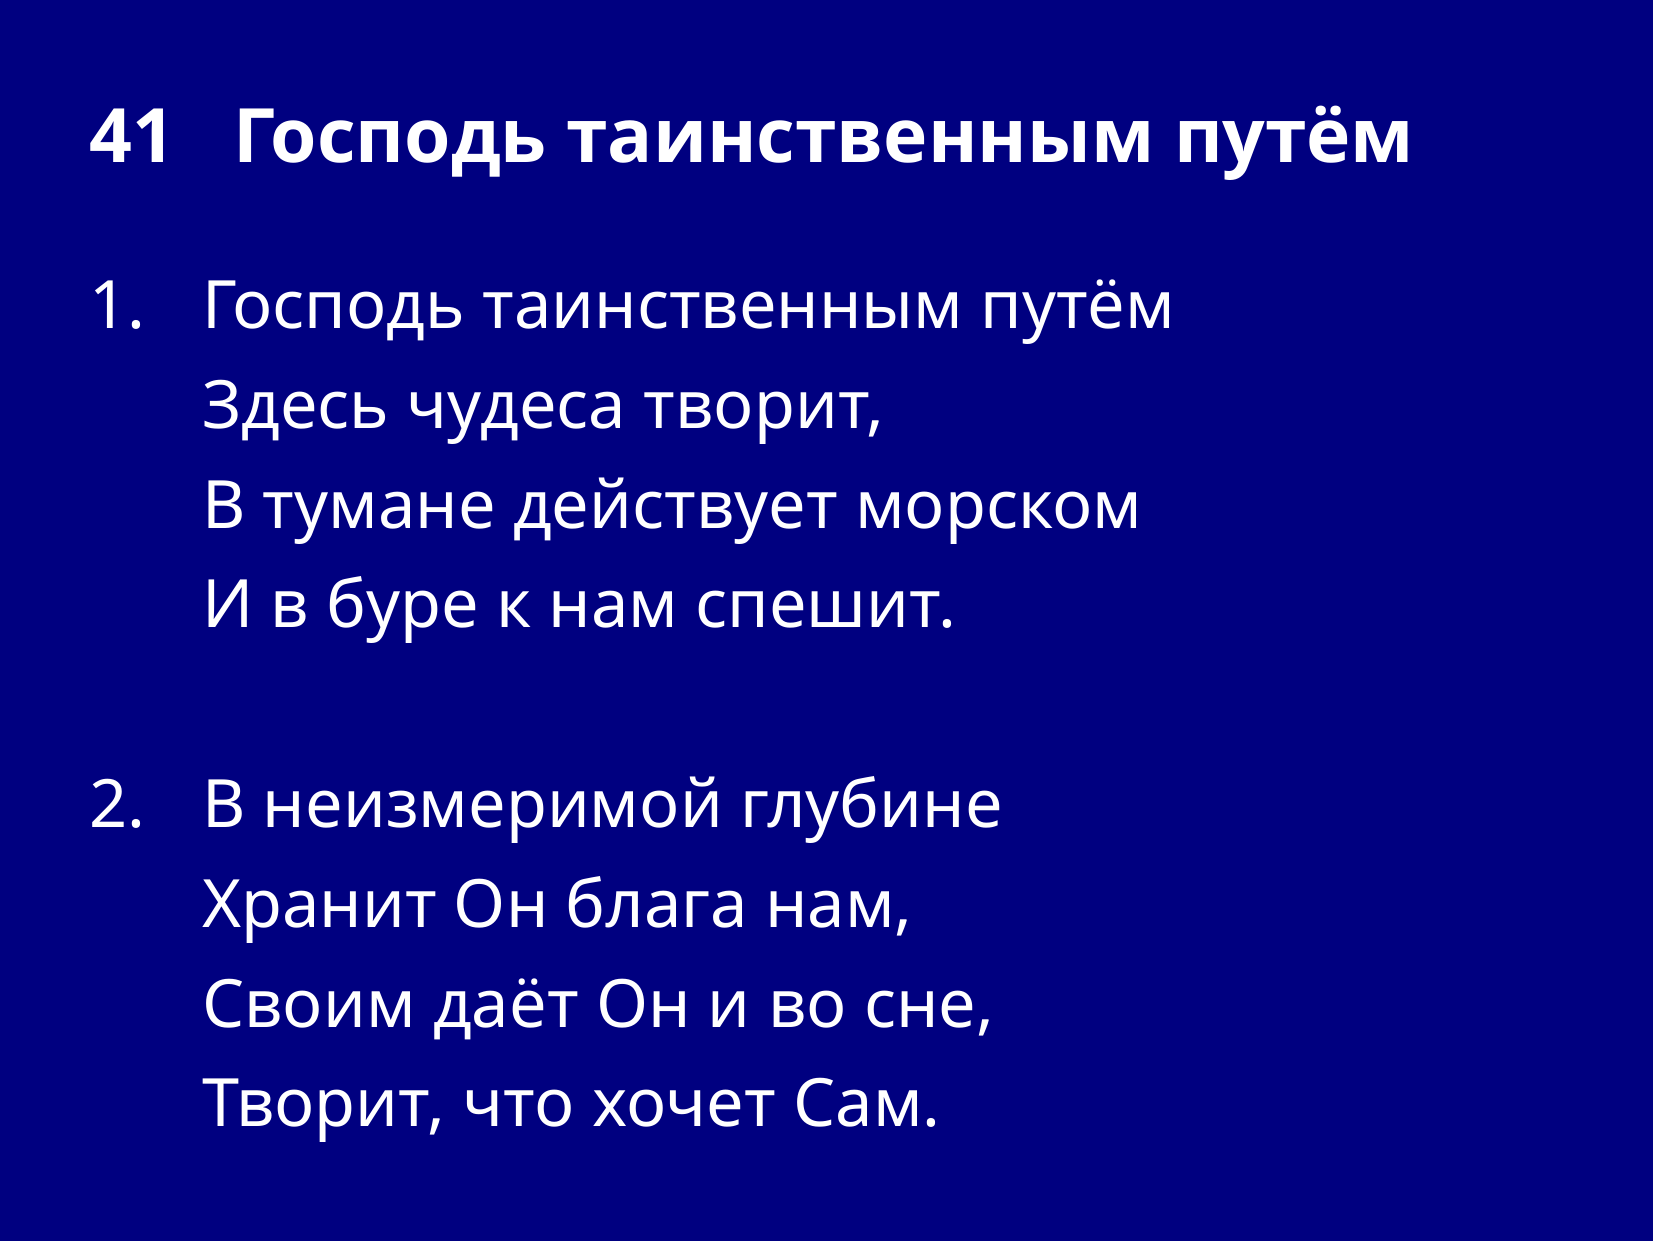

41 Господь таинственным путём
1.	Господь таинственным путём
	Здесь чудеса творит,
	В тумане действует морском
	И в буре к нам спешит.
2.	В неизмеримой глубине
	Хранит Он блага нам,
	Своим даёт Он и во сне,
	Творит, что хочет Сам.